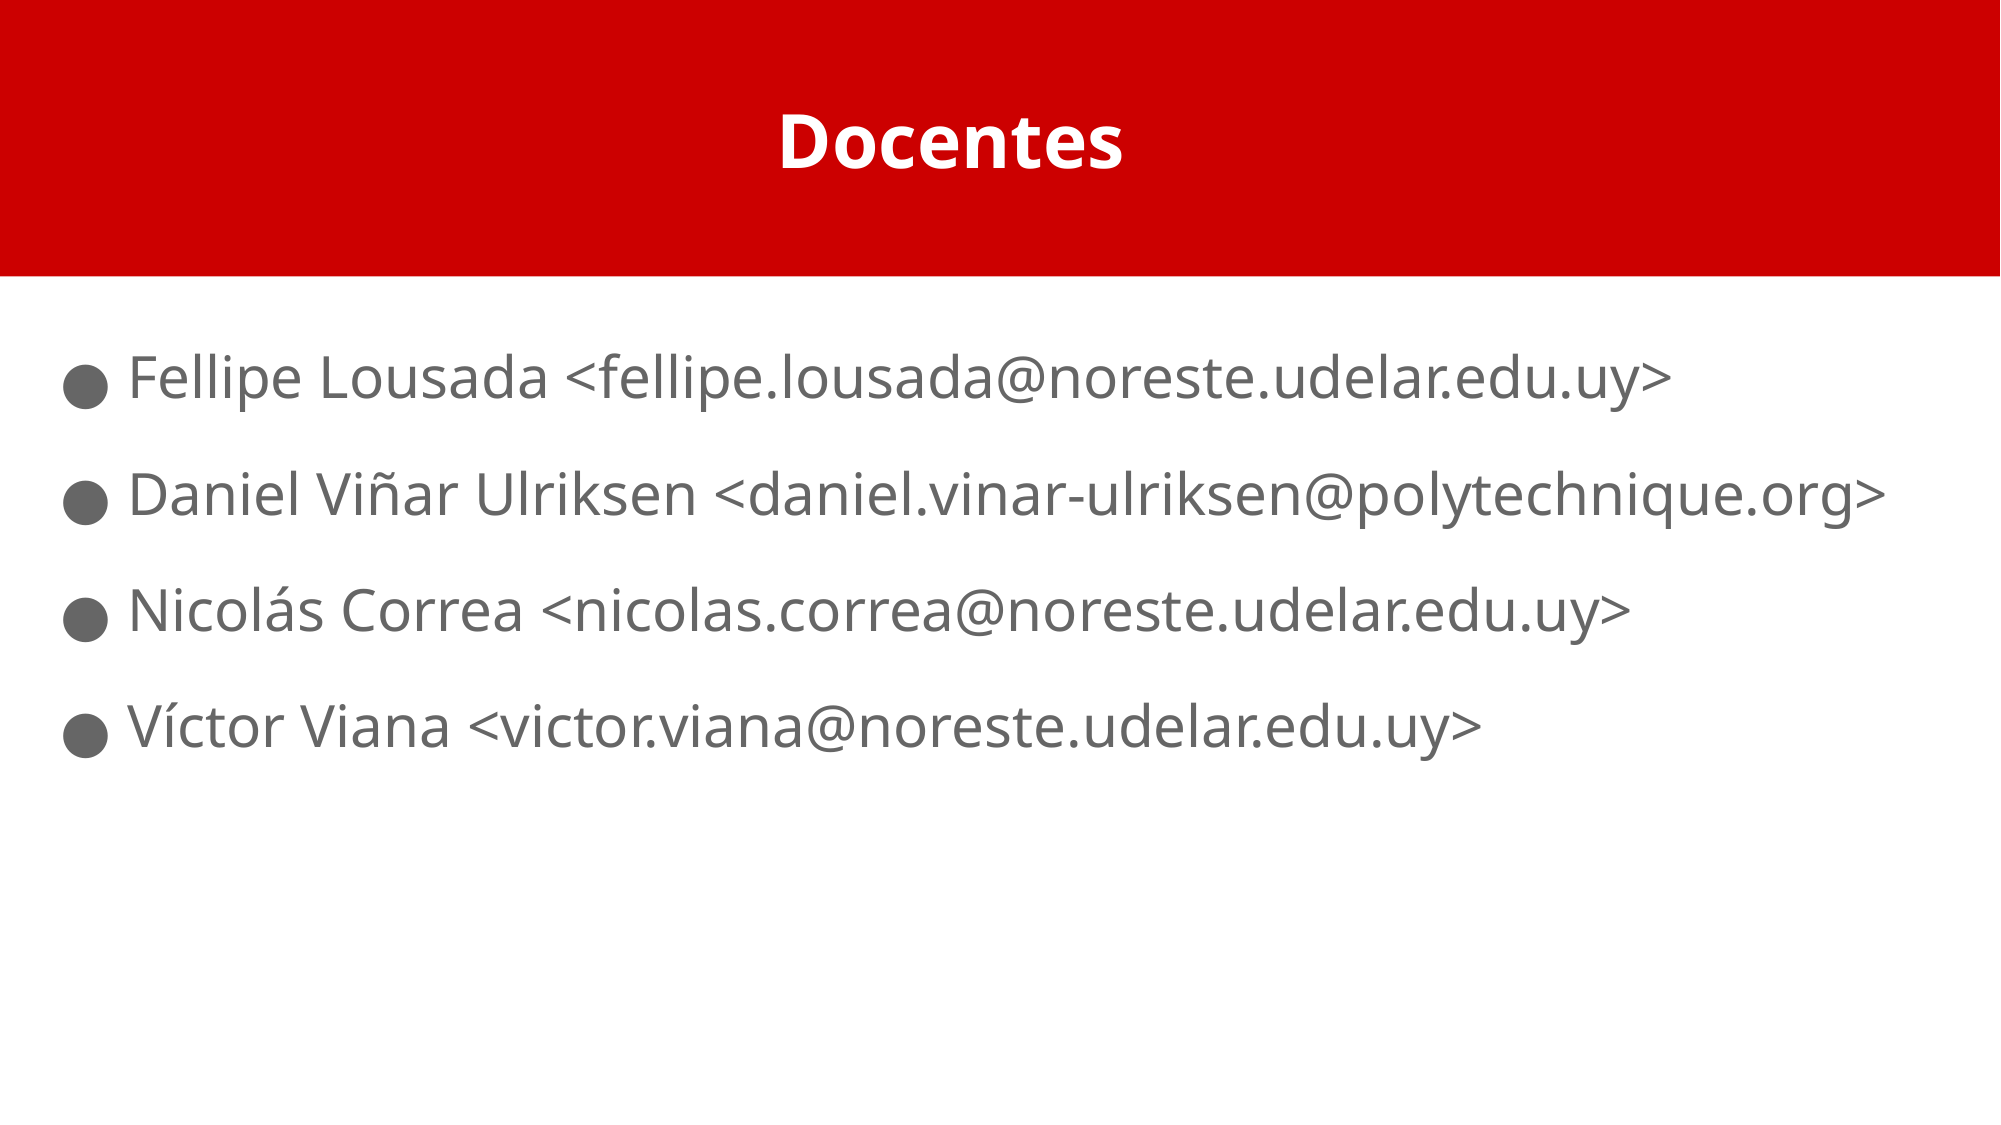

# Docentes
Fellipe Lousada <fellipe.lousada@noreste.udelar.edu.uy>
Daniel Viñar Ulriksen <daniel.vinar-ulriksen@polytechnique.org>
Nicolás Correa <nicolas.correa@noreste.udelar.edu.uy>
Víctor Viana <victor.viana@noreste.udelar.edu.uy>
Subtítulo